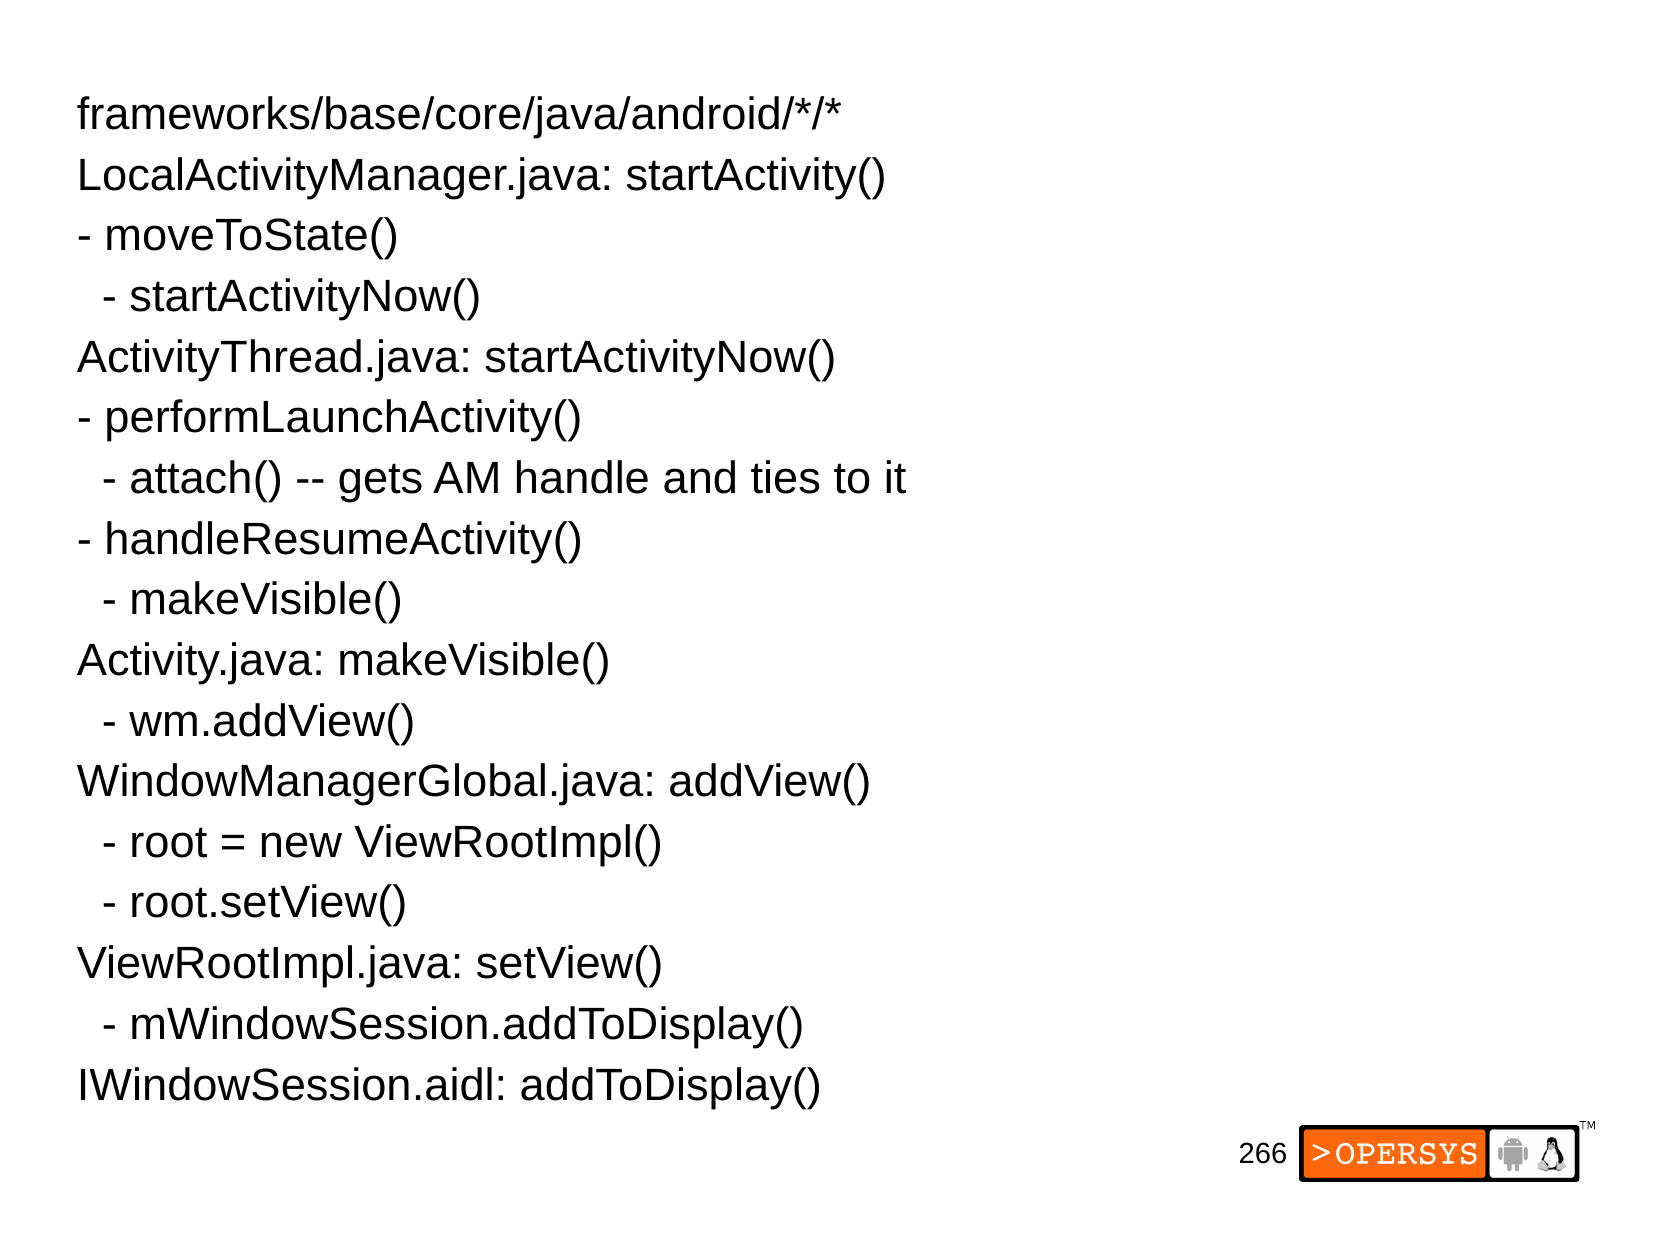

# frameworks/base/core/java/android/*/*
LocalActivityManager.java: startActivity()
- moveToState()
 - startActivityNow()
ActivityThread.java: startActivityNow()
- performLaunchActivity()
 - attach() -- gets AM handle and ties to it
- handleResumeActivity()
 - makeVisible()
Activity.java: makeVisible()
 - wm.addView()
WindowManagerGlobal.java: addView()
 - root = new ViewRootImpl()
 - root.setView()
ViewRootImpl.java: setView()
 - mWindowSession.addToDisplay()
IWindowSession.aidl: addToDisplay()